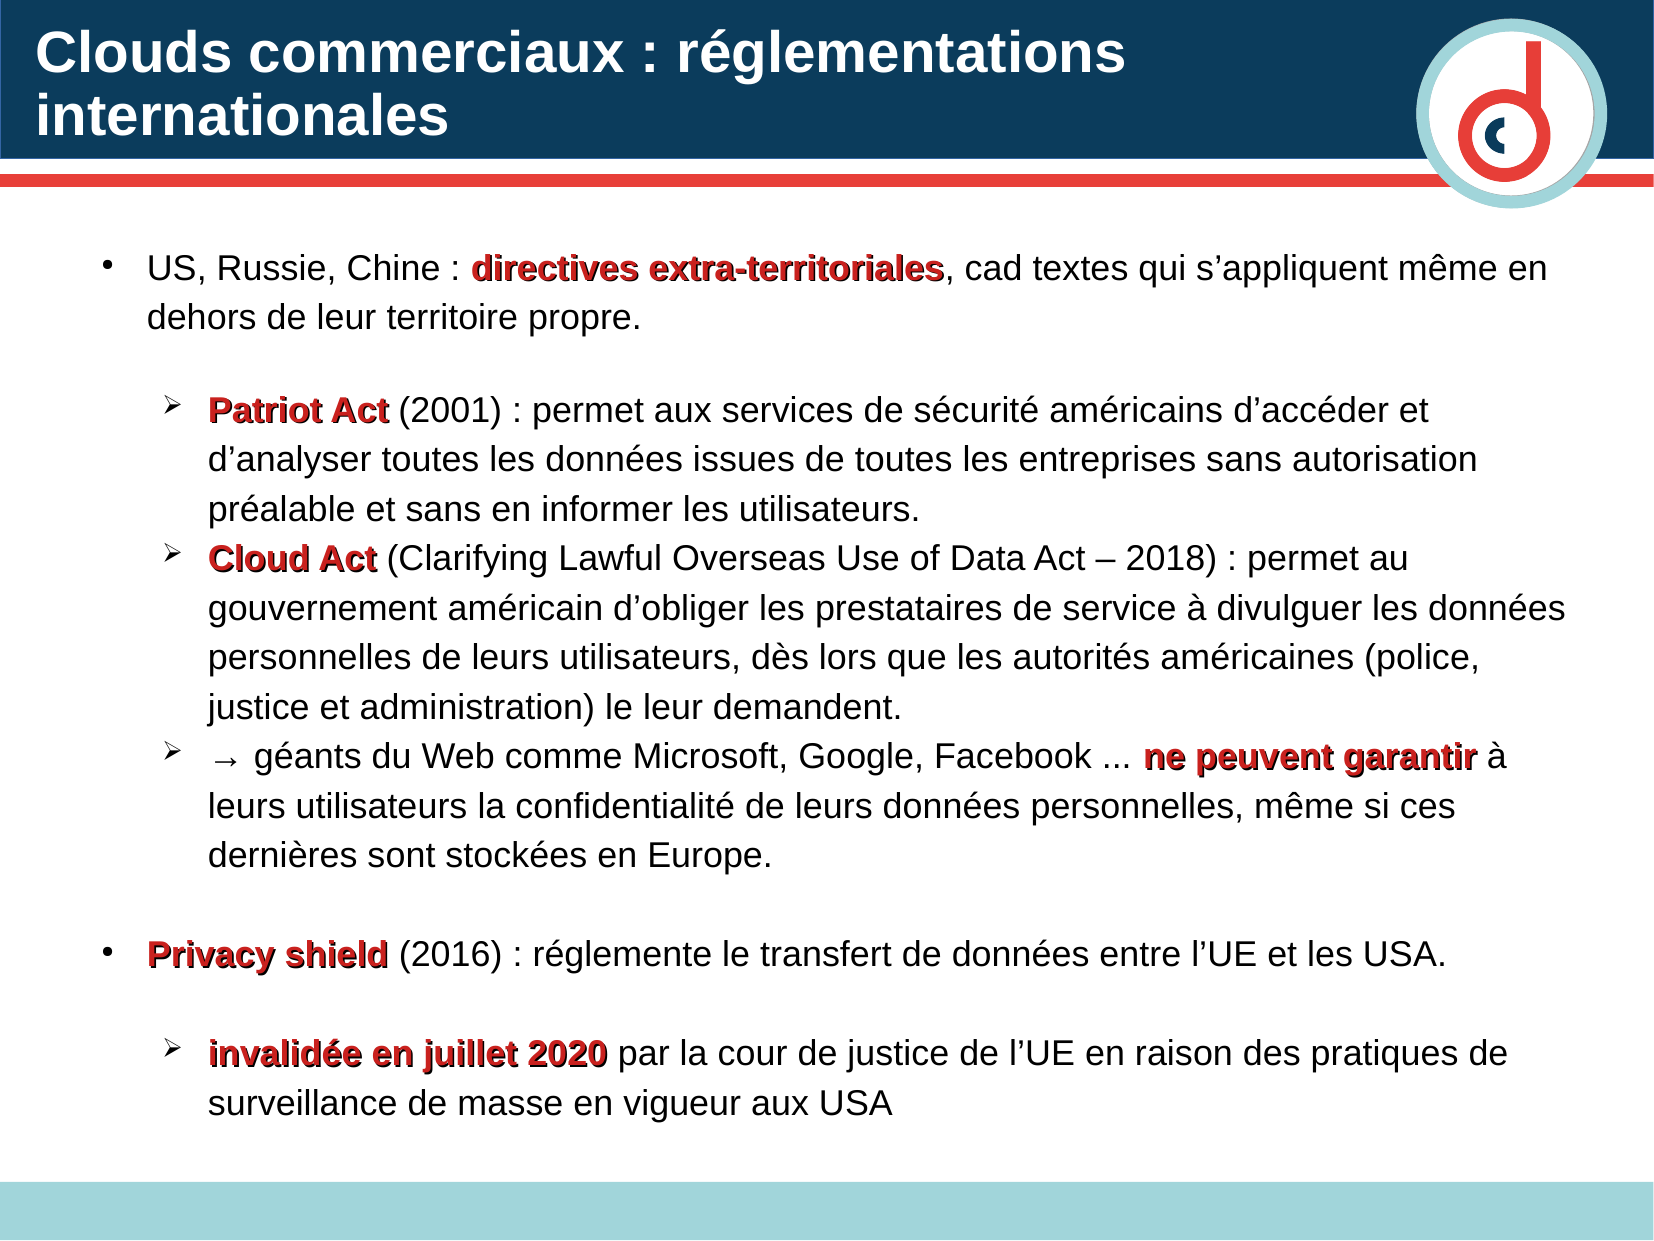

# Clouds commerciaux : réglementations internationales
US, Russie, Chine : directives extra-territoriales, cad textes qui s’appliquent même en dehors de leur territoire propre.
Patriot Act (2001) : permet aux services de sécurité américains d’accéder et d’analyser toutes les données issues de toutes les entreprises sans autorisation préalable et sans en informer les utilisateurs.
Cloud Act (Clarifying Lawful Overseas Use of Data Act – 2018) : permet au gouvernement américain d’obliger les prestataires de service à divulguer les données personnelles de leurs utilisateurs, dès lors que les autorités américaines (police, justice et administration) le leur demandent.
→ géants du Web comme Microsoft, Google, Facebook ... ne peuvent garantir à leurs utilisateurs la confidentialité de leurs données personnelles, même si ces dernières sont stockées en Europe.
Privacy shield (2016) : réglemente le transfert de données entre l’UE et les USA.
invalidée en juillet 2020 par la cour de justice de l’UE en raison des pratiques de surveillance de masse en vigueur aux USA